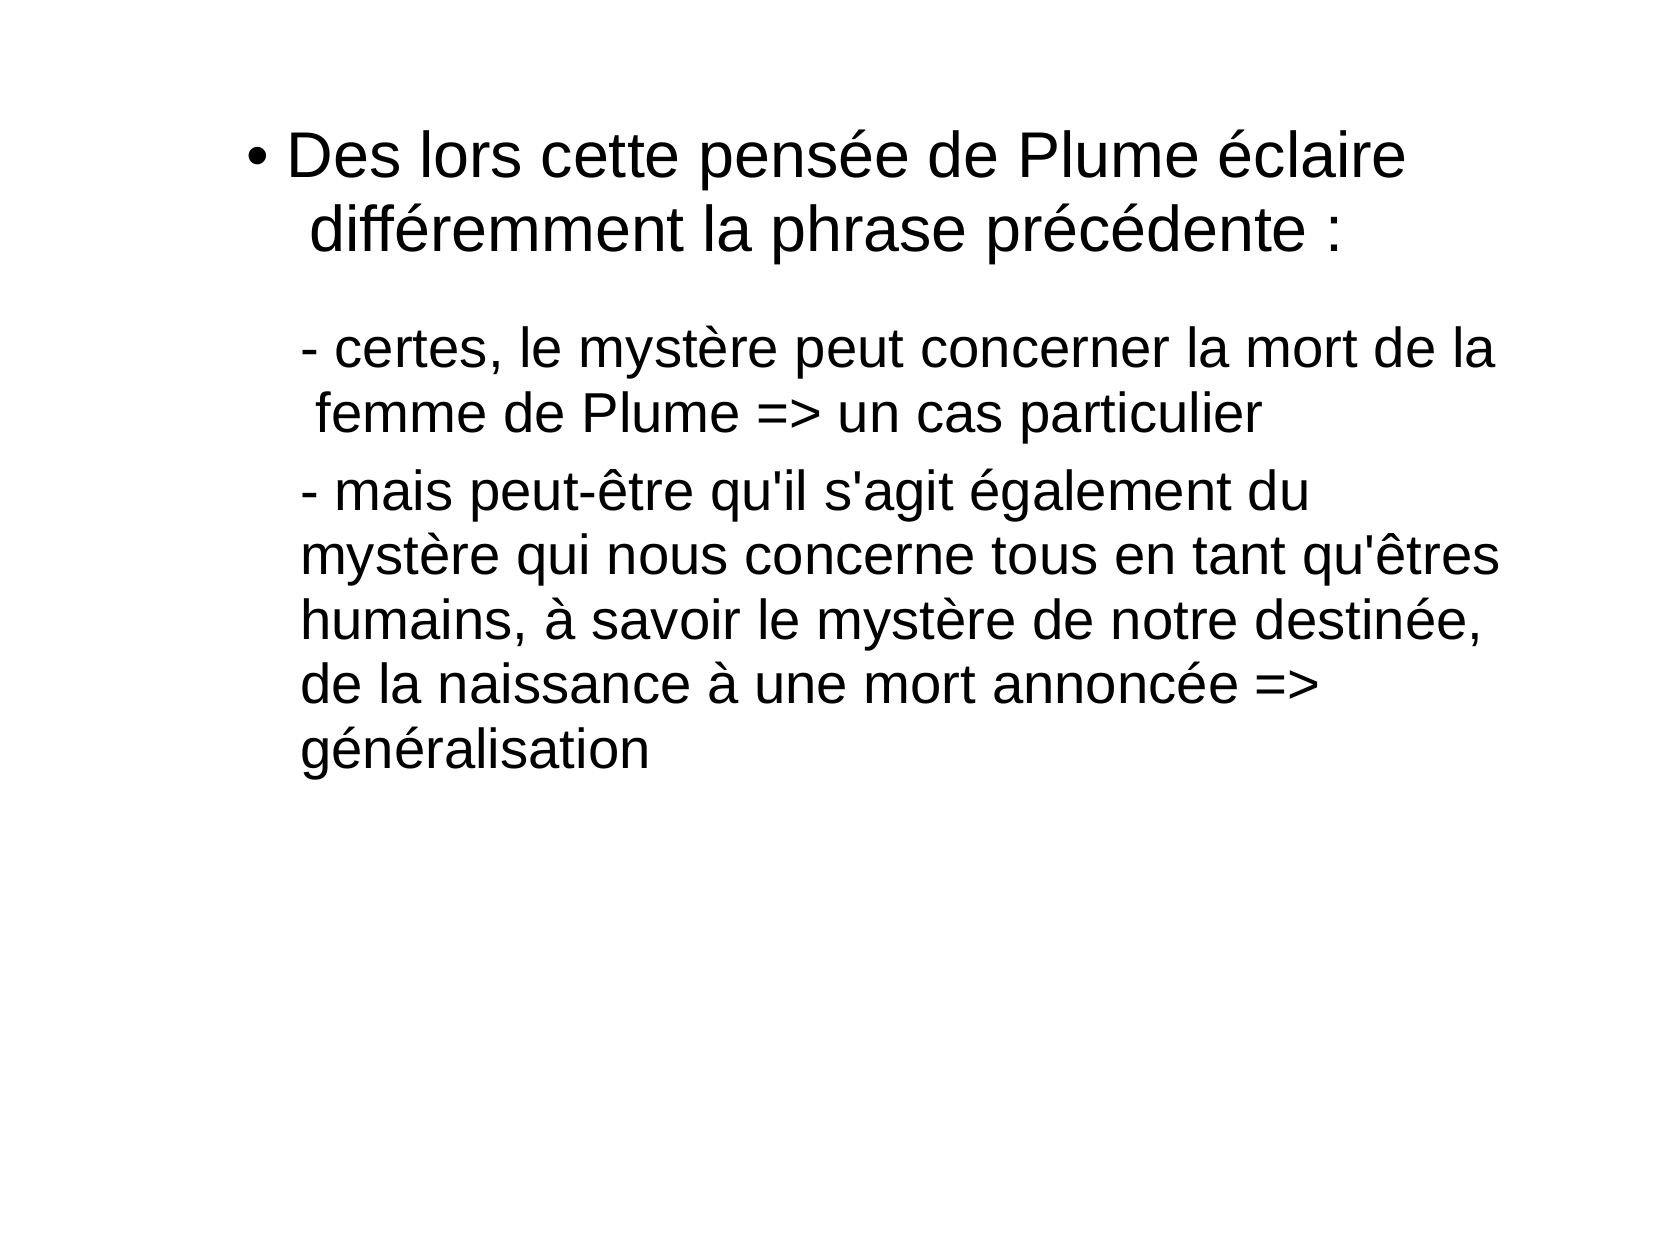

• Des lors cette pensée de Plume éclaire différemment la phrase précédente :
	- certes, le mystère peut concerner la mort de la 	 femme de Plume => un cas particulier
	- mais peut-être qu'il s'agit également du 				mystère qui nous concerne tous en tant qu'êtres 	humains, à savoir le mystère de notre destinée, 	de la naissance à une mort annoncée => 			généralisation